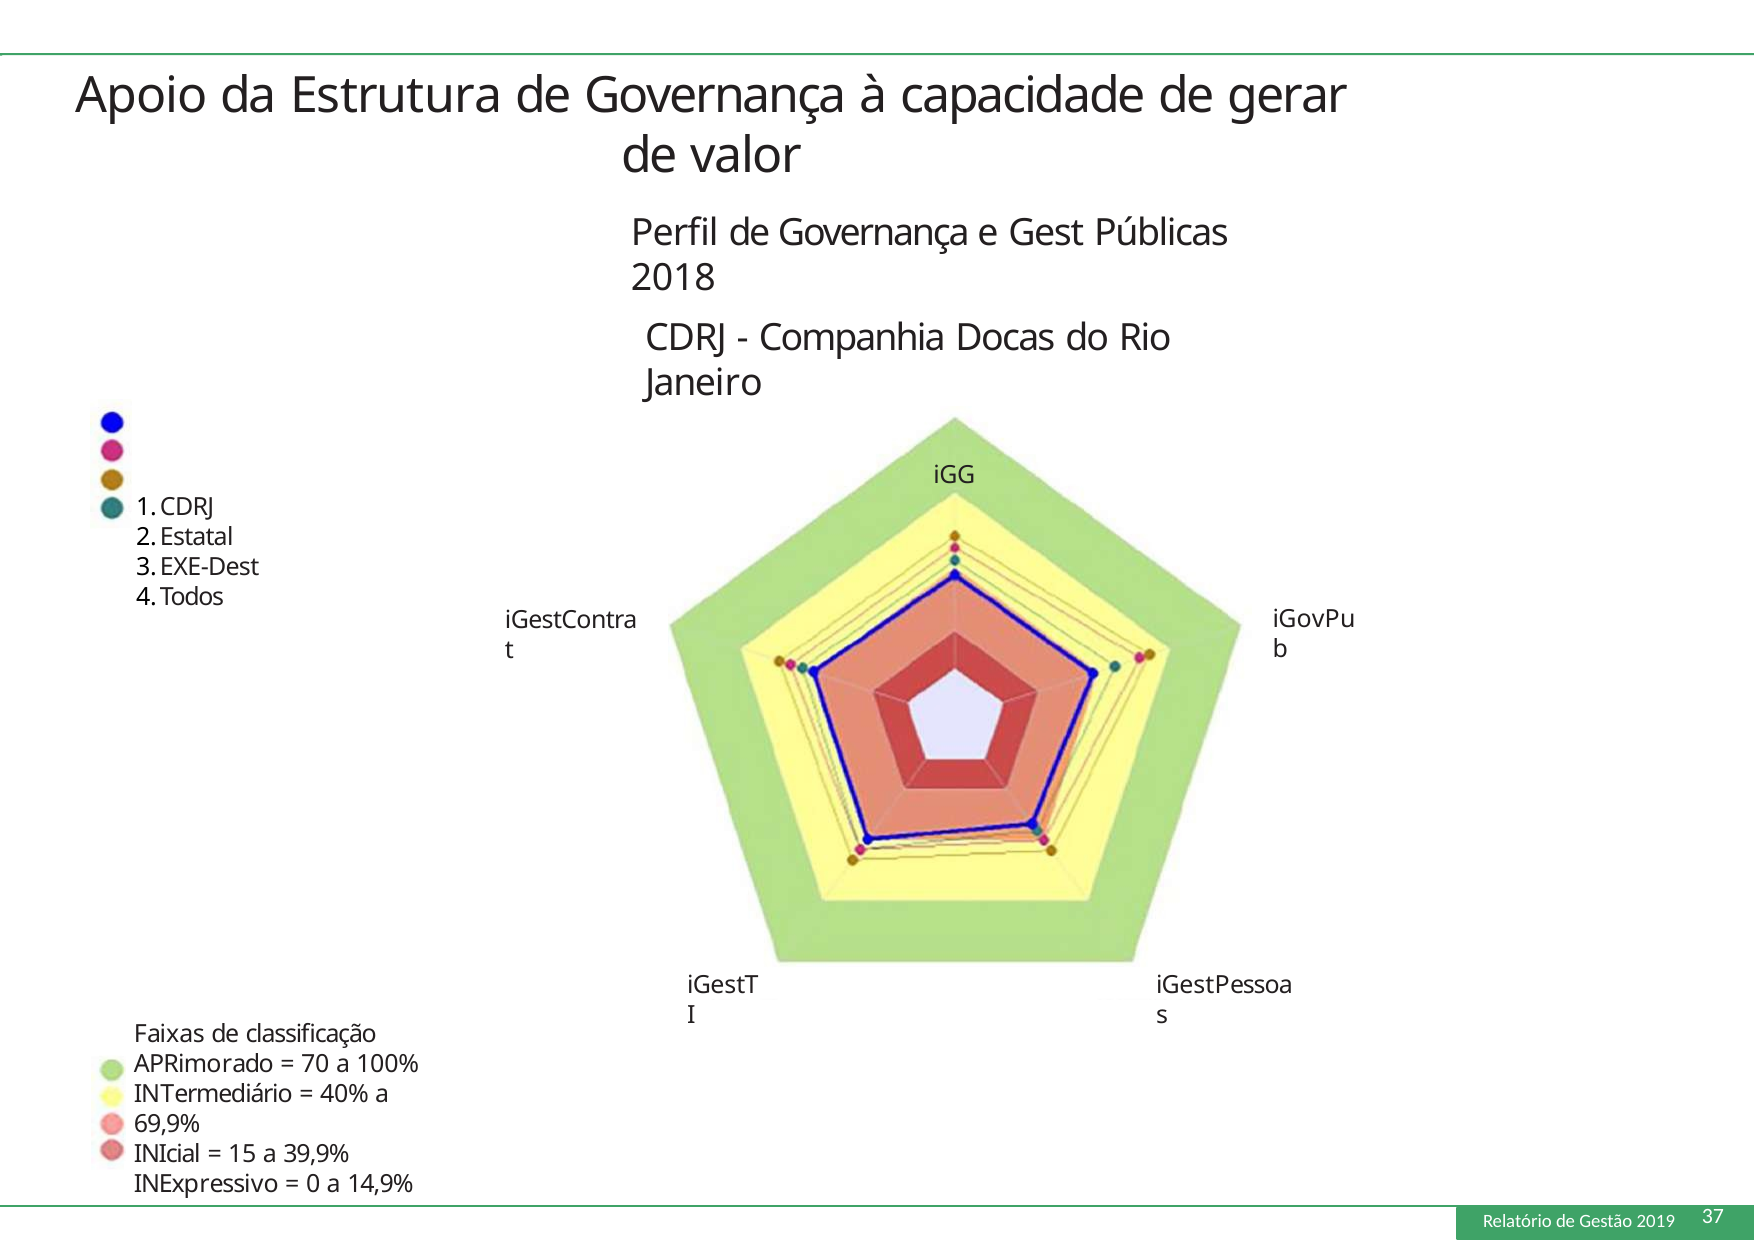

# Apoio da Estrutura de Governança à capacidade de gerar de valor
Perfil de Governança e Gest Públicas 2018
CDRJ - Companhia Docas do Rio Janeiro
iGG
CDRJ
Estatal
EXE-Dest
Todos
iGovPub
iGestContrat
iGestTI
iGestPessoas
Faixas de classificação
APRimorado = 70 a 100%
INTermediário = 40% a 69,9%
INIcial = 15 a 39,9%
INExpressivo = 0 a 14,9%
37
Relatório de Gestão 2019